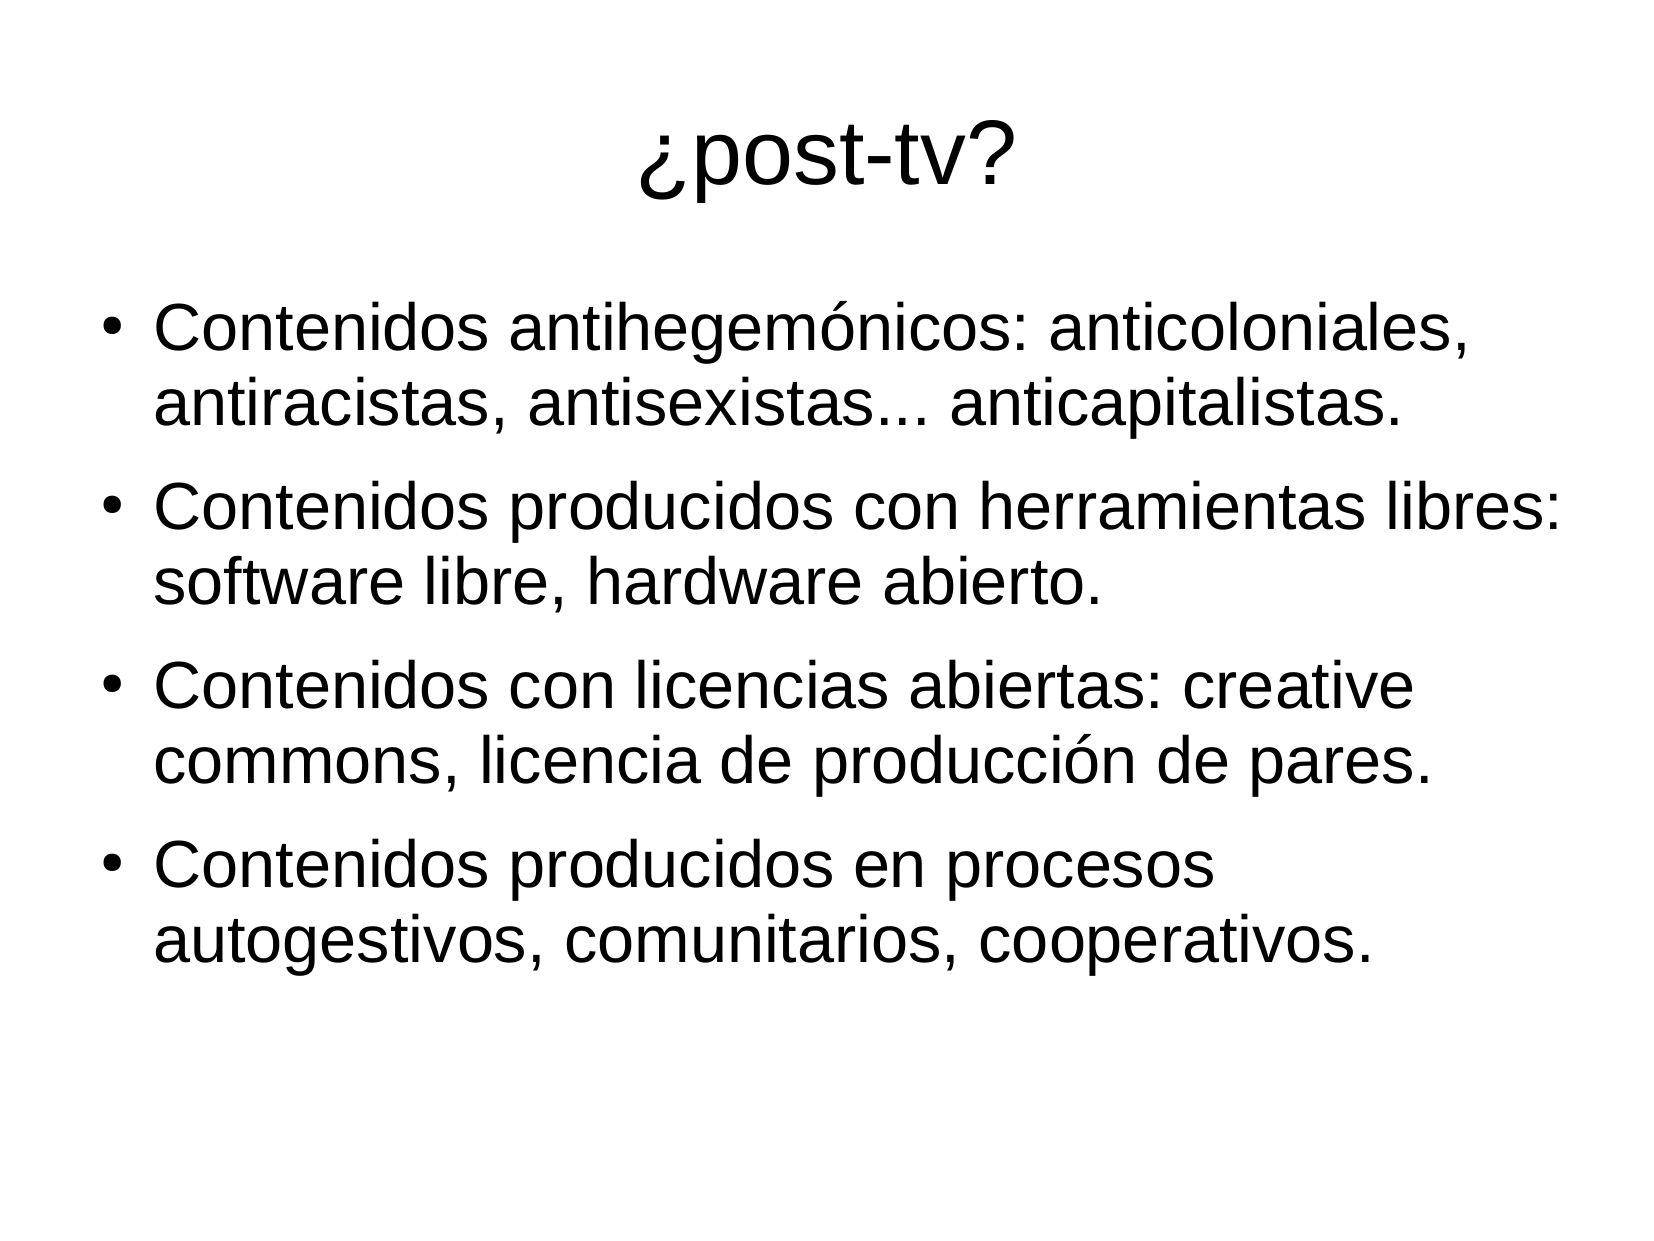

# ¿post-tv?
Contenidos antihegemónicos: anticoloniales, antiracistas, antisexistas... anticapitalistas.
Contenidos producidos con herramientas libres: software libre, hardware abierto.
Contenidos con licencias abiertas: creative commons, licencia de producción de pares.
Contenidos producidos en procesos autogestivos, comunitarios, cooperativos.